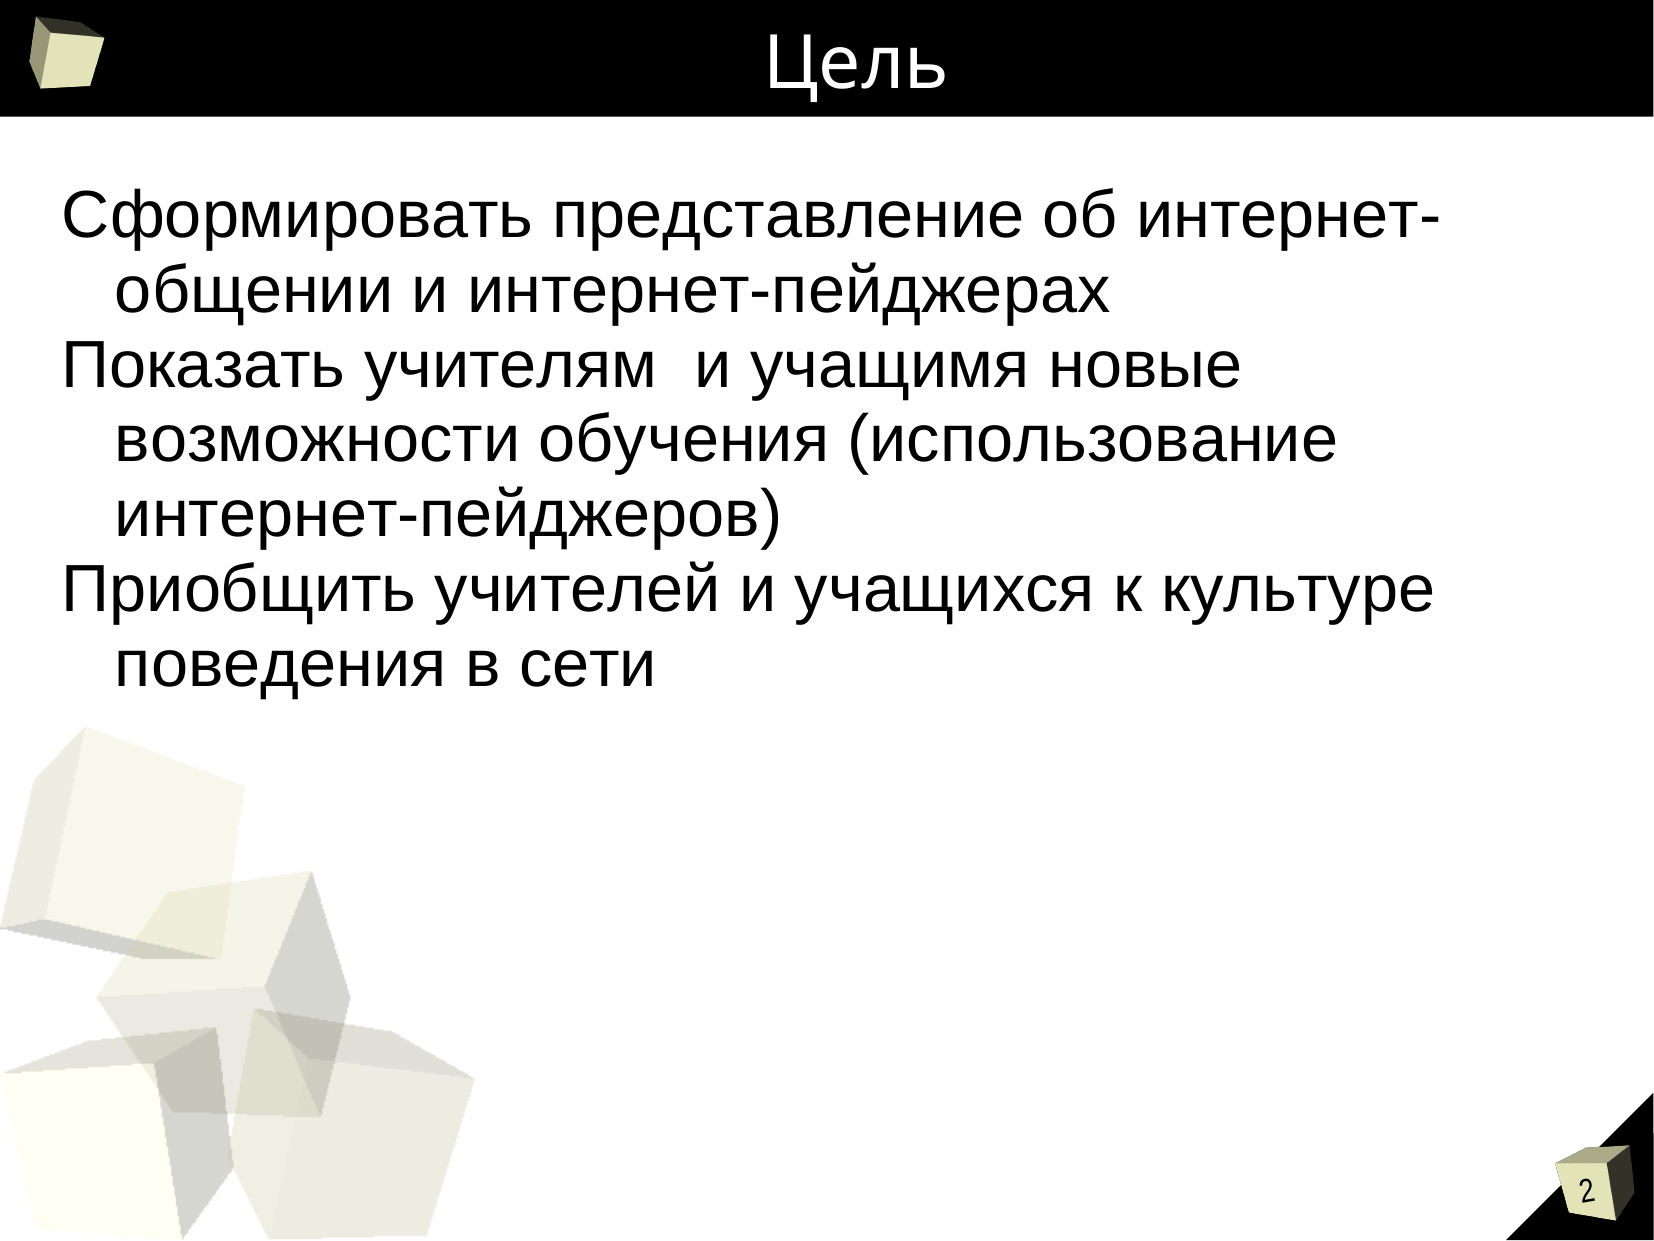

# Цель
Сформировать представление об интернет-общении и интернет-пейджерах
Показать учителям и учащимя новые возможности обучения (использование интернет-пейджеров)
Приобщить учителей и учащихся к культуре поведения в сети